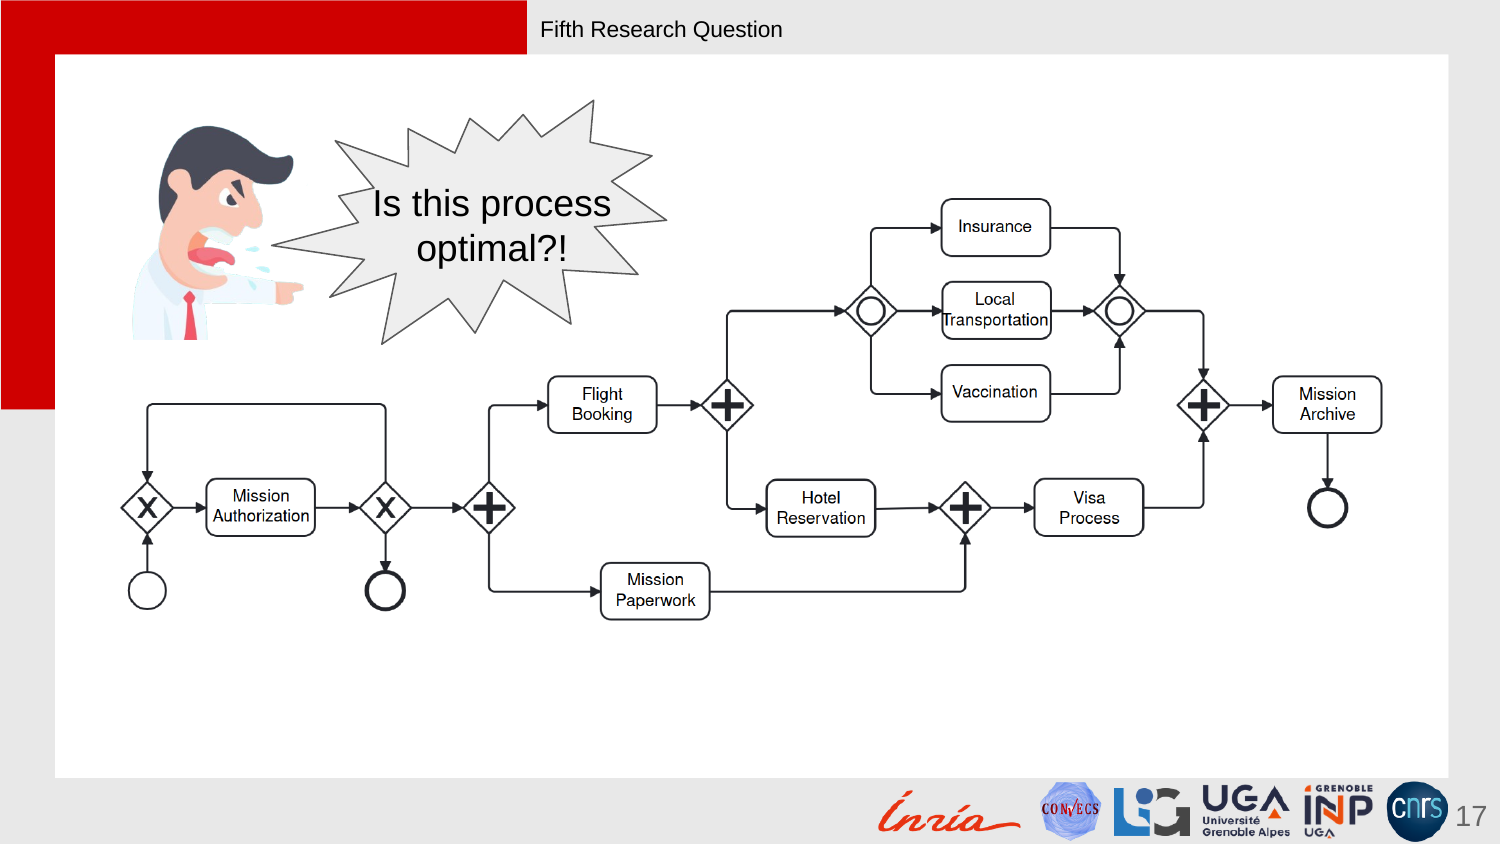

# Fifth Research Question
Is this process optimal?!
17